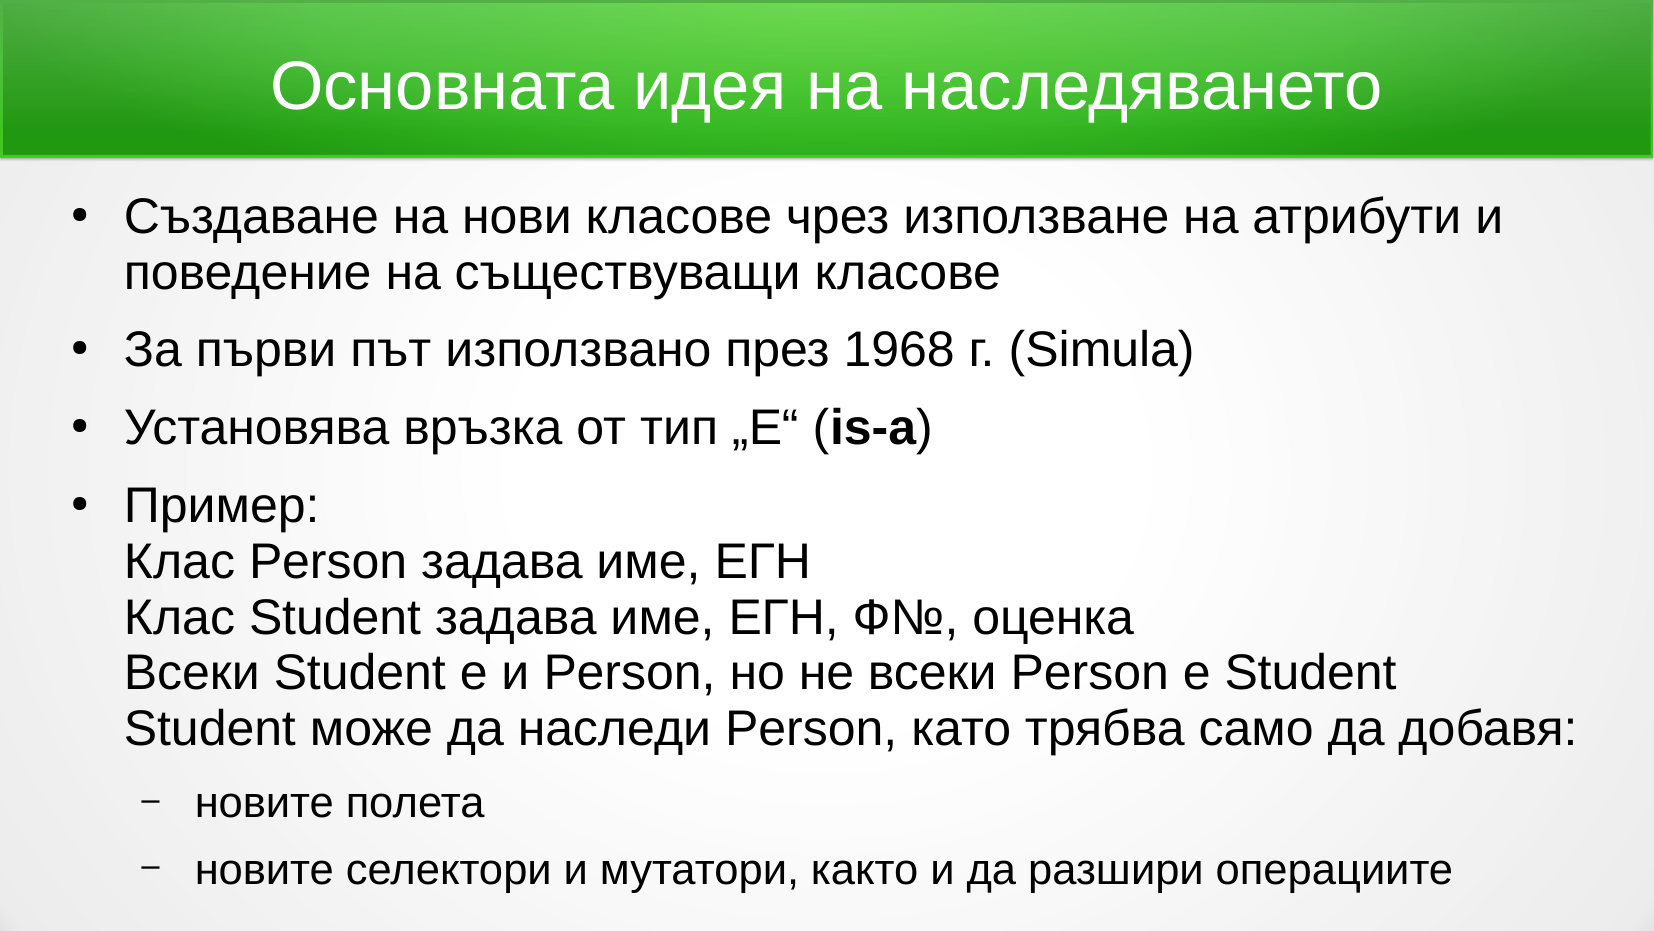

# Основната идея на наследяването
Създаване на нови класове чрез използване на атрибути и поведение на съществуващи класове
За първи път използвано през 1968 г. (Simula)
Установява връзка от тип „Е“ (is-a)
Пример:
Клас Person задава име, ЕГН
Клас Student задава име, ЕГН, Ф№, оценка
Всеки Student е и Person, но не всеки Person е Student
Student може да наследи Person, като трябва само да добавя:
новите полета
новите селектори и мутатори, както и да разшири операциите